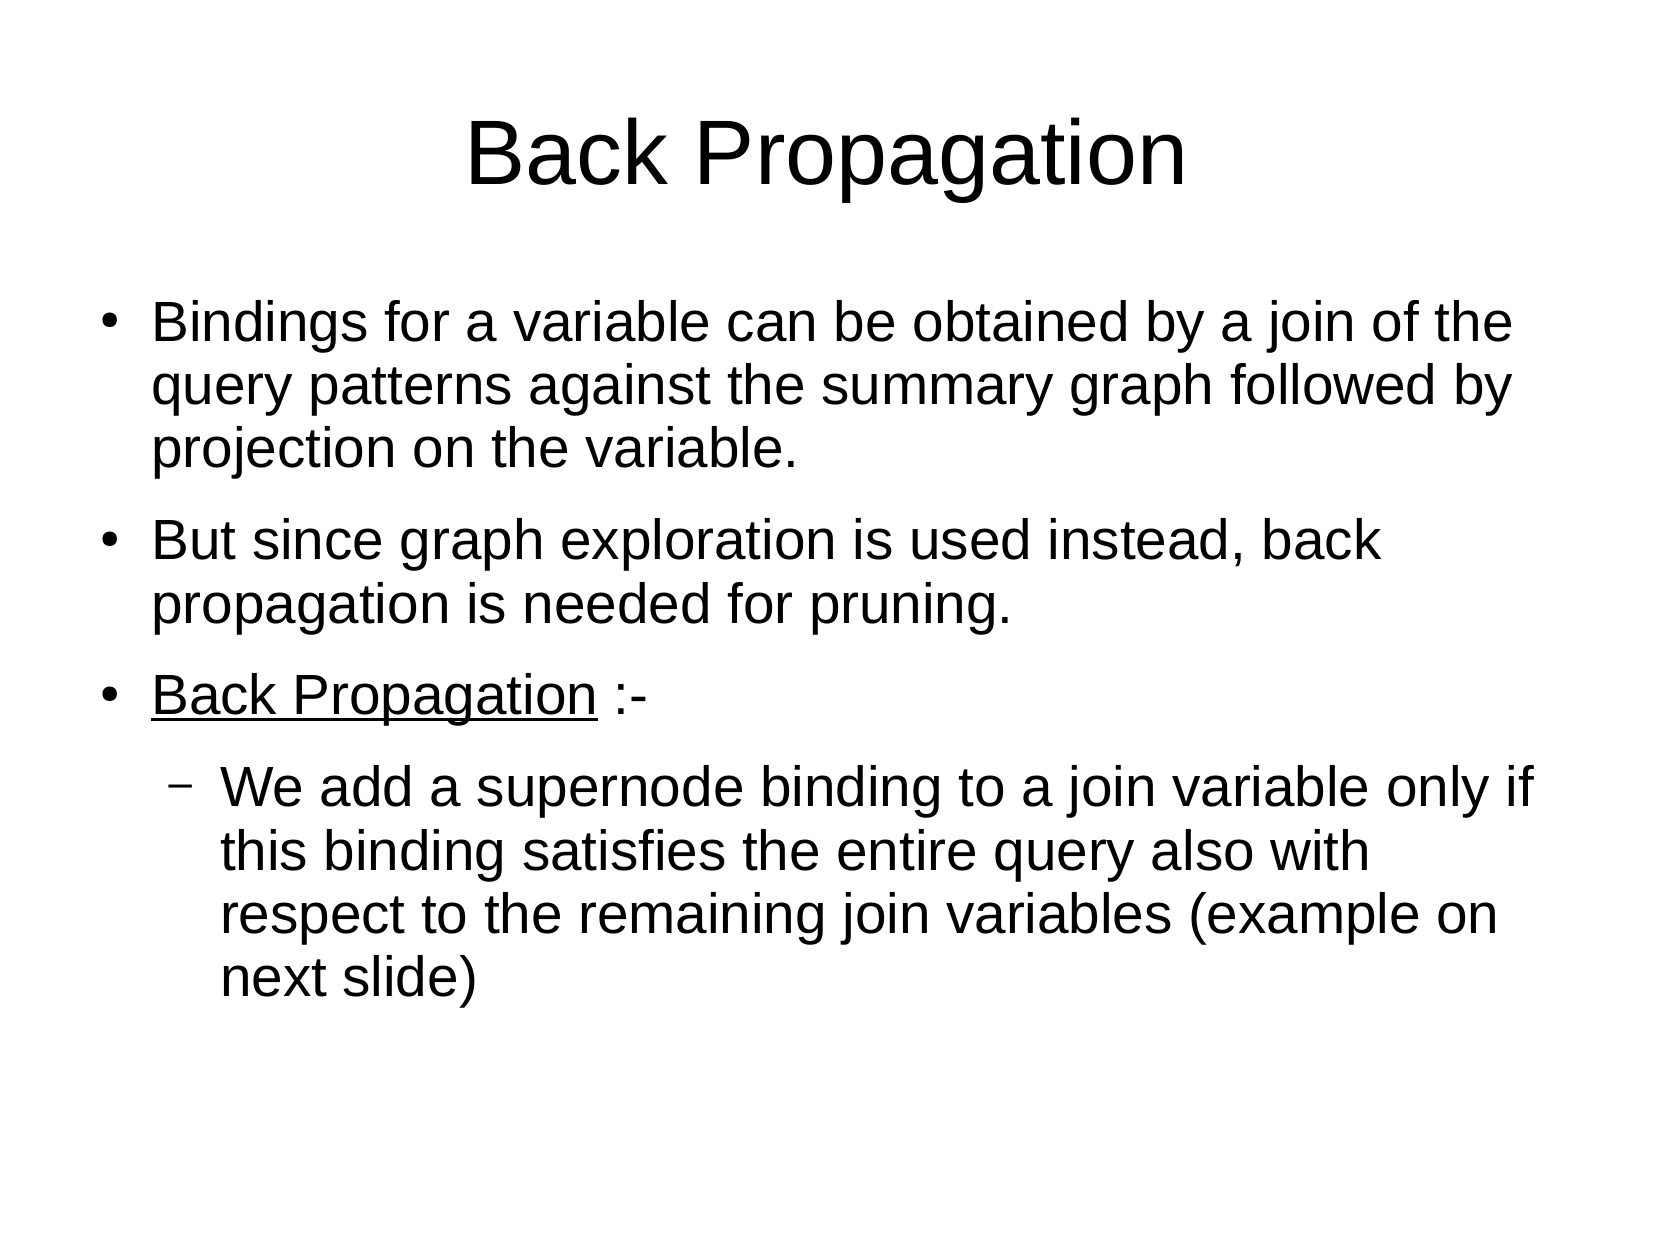

# Back Propagation
Bindings for a variable can be obtained by a join of the query patterns against the summary graph followed by projection on the variable.
But since graph exploration is used instead, back propagation is needed for pruning.
Back Propagation :-
We add a supernode binding to a join variable only if this binding satisfies the entire query also with respect to the remaining join variables (example on next slide)